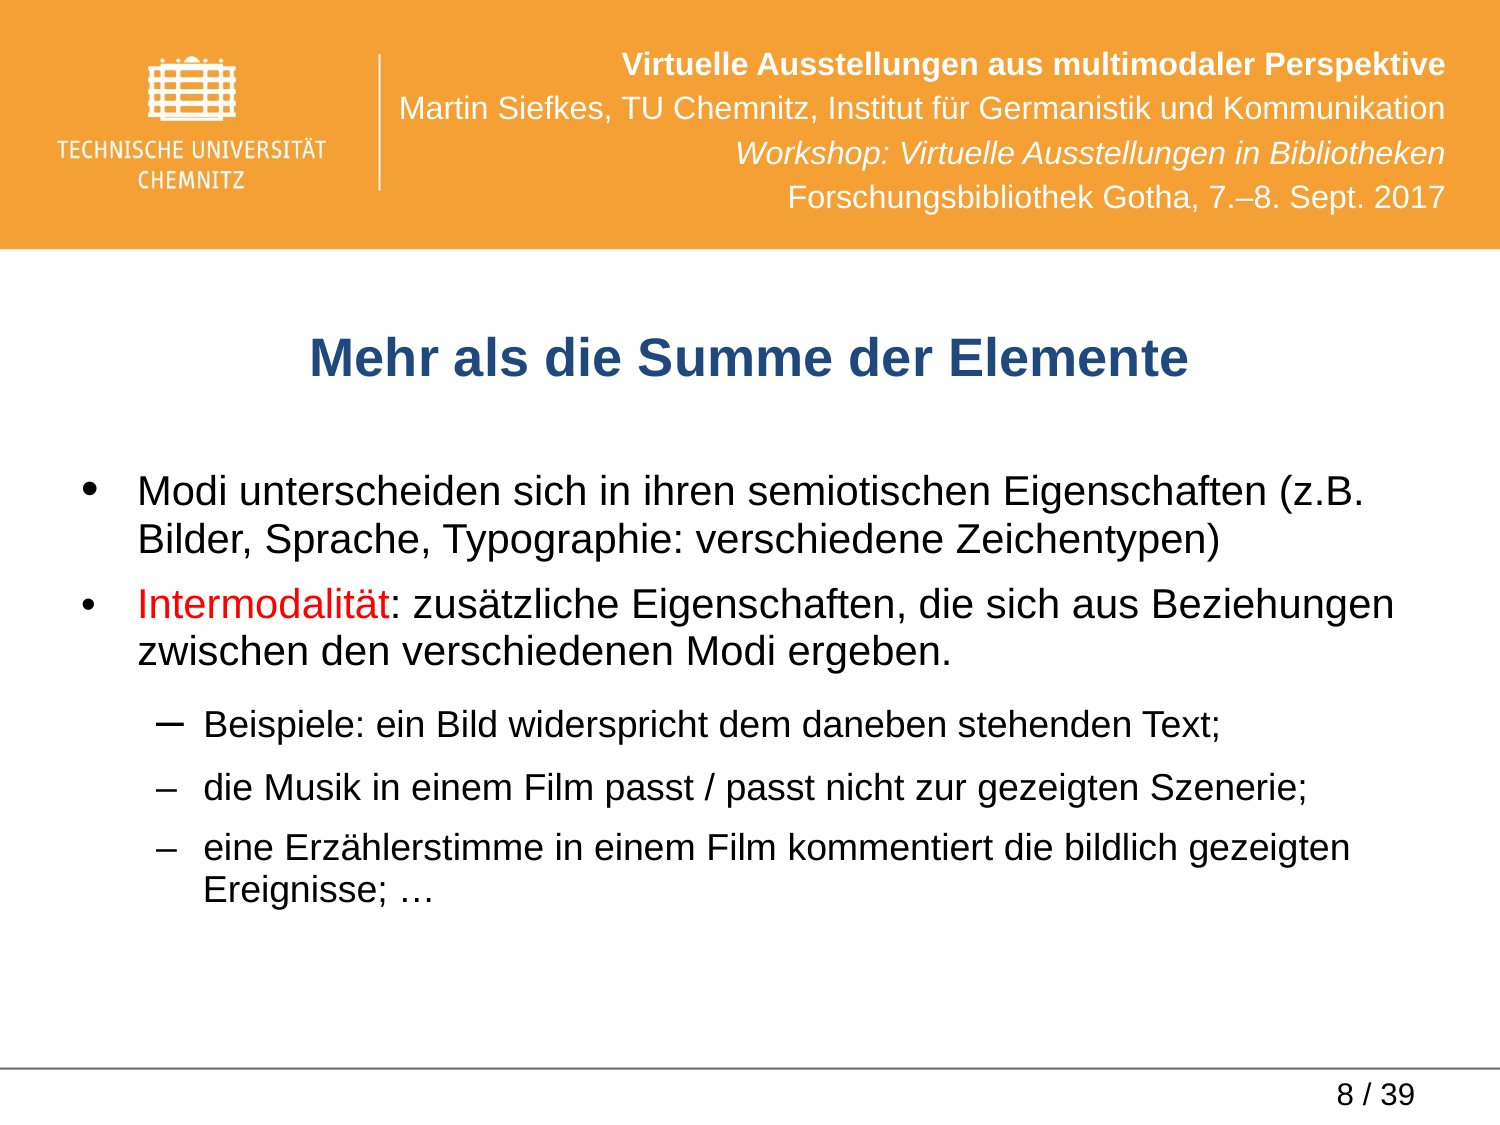

#
Mehr als die Summe der Elemente
•	Modi unterscheiden sich in ihren semiotischen Eigenschaften (z.B. Bilder, Sprache, Typographie: verschiedene Zeichentypen)
•	Intermodalität: zusätzliche Eigenschaften, die sich aus Beziehungen zwischen den verschiedenen Modi ergeben.
–	Beispiele: ein Bild widerspricht dem daneben stehenden Text;
–	die Musik in einem Film passt / passt nicht zur gezeigten Szenerie;
–	eine Erzählerstimme in einem Film kommentiert die bildlich gezeigten Ereignisse; …